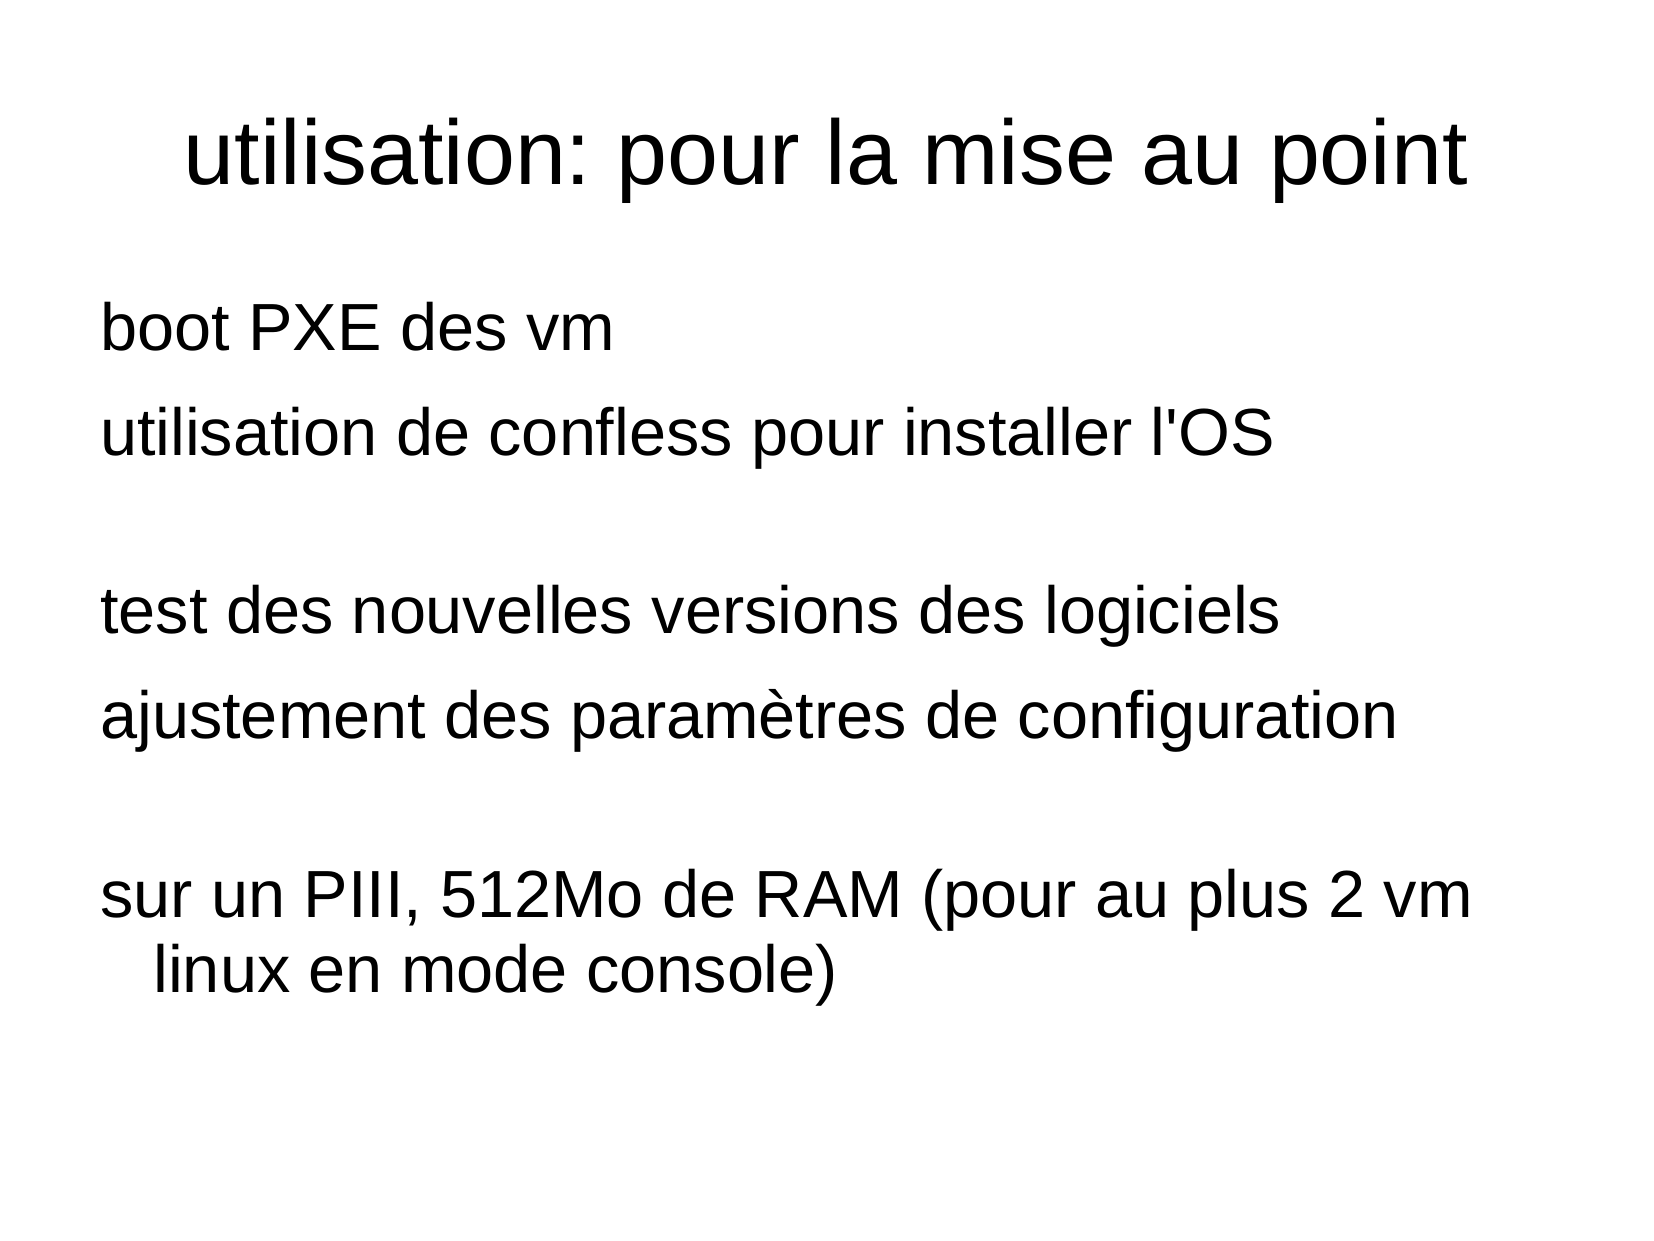

# utilisation: pour la mise au point
boot PXE des vm
utilisation de confless pour installer l'OS
test des nouvelles versions des logiciels
ajustement des paramètres de configuration
sur un PIII, 512Mo de RAM (pour au plus 2 vm linux en mode console)